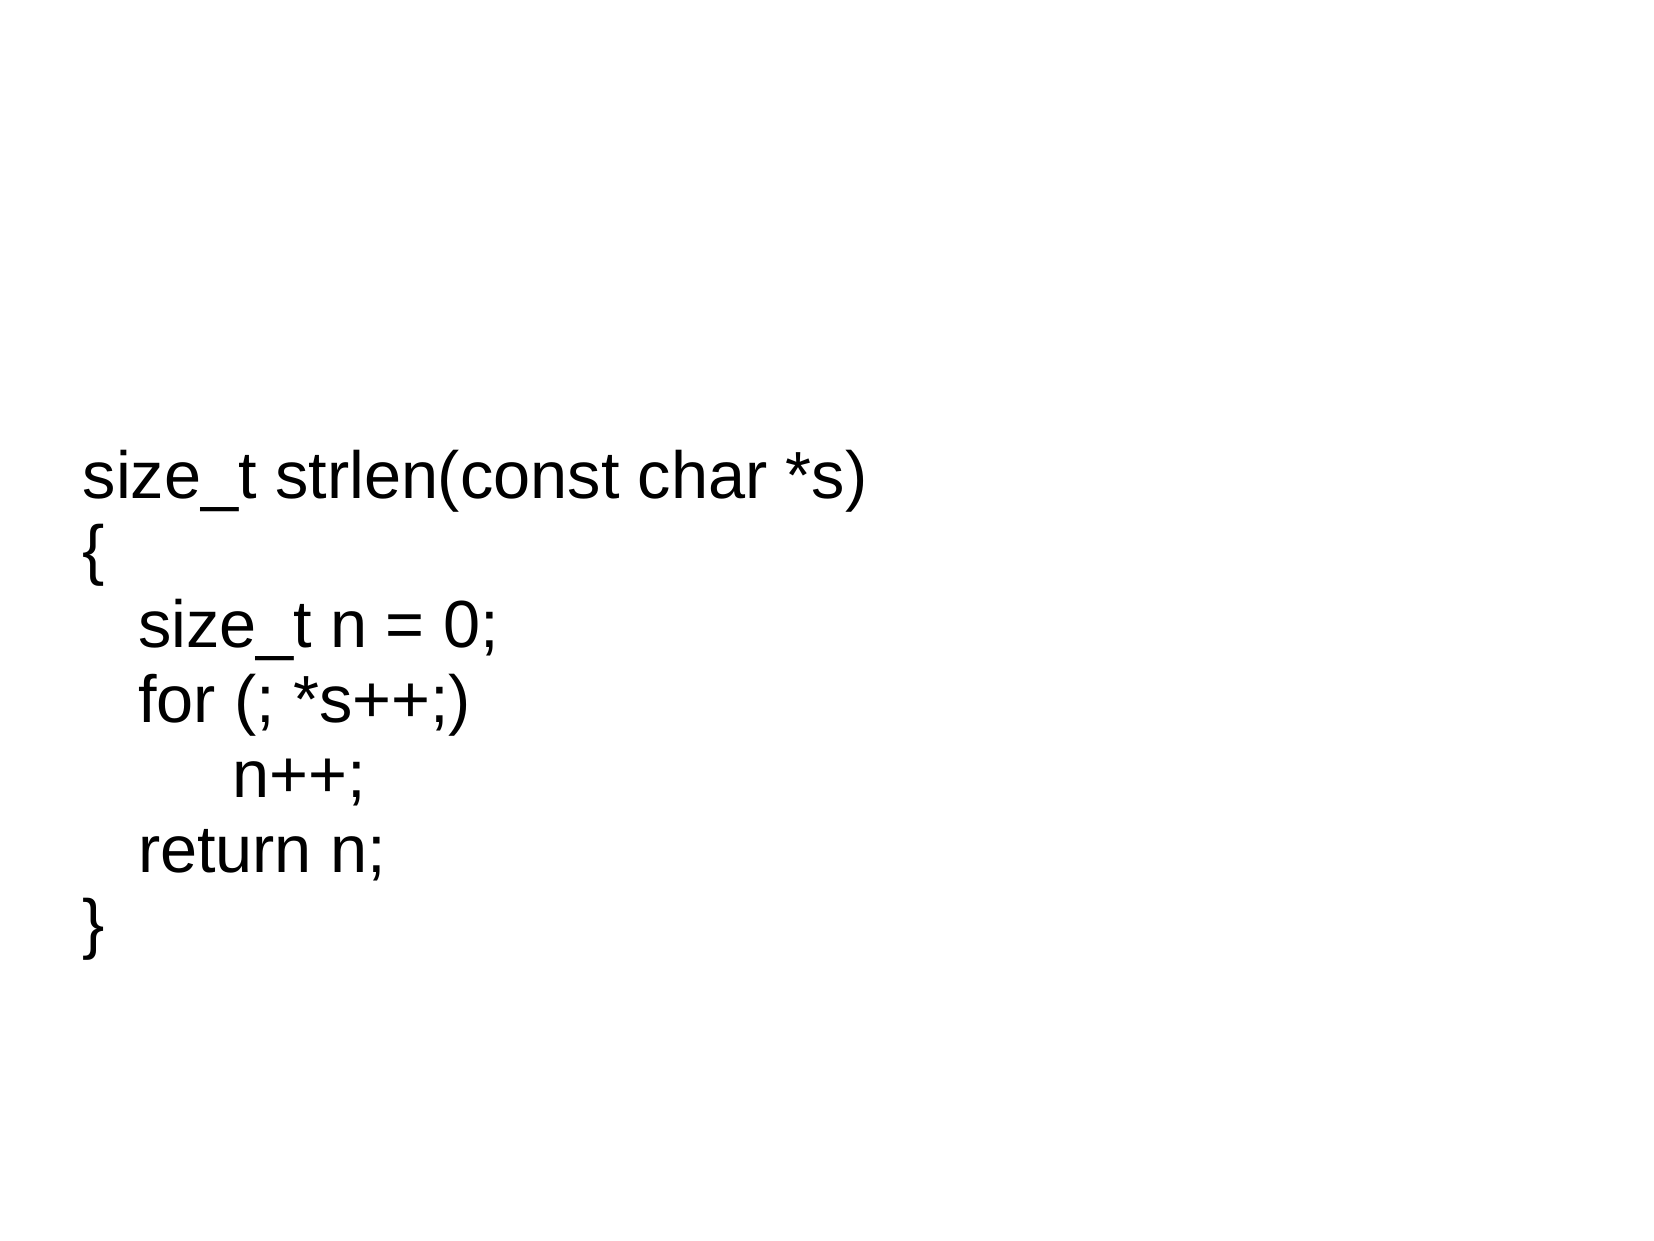

size_t strlen(const char *s)
{
 size_t n = 0;
 for (; *s++;)
		n++;
 return n;
}